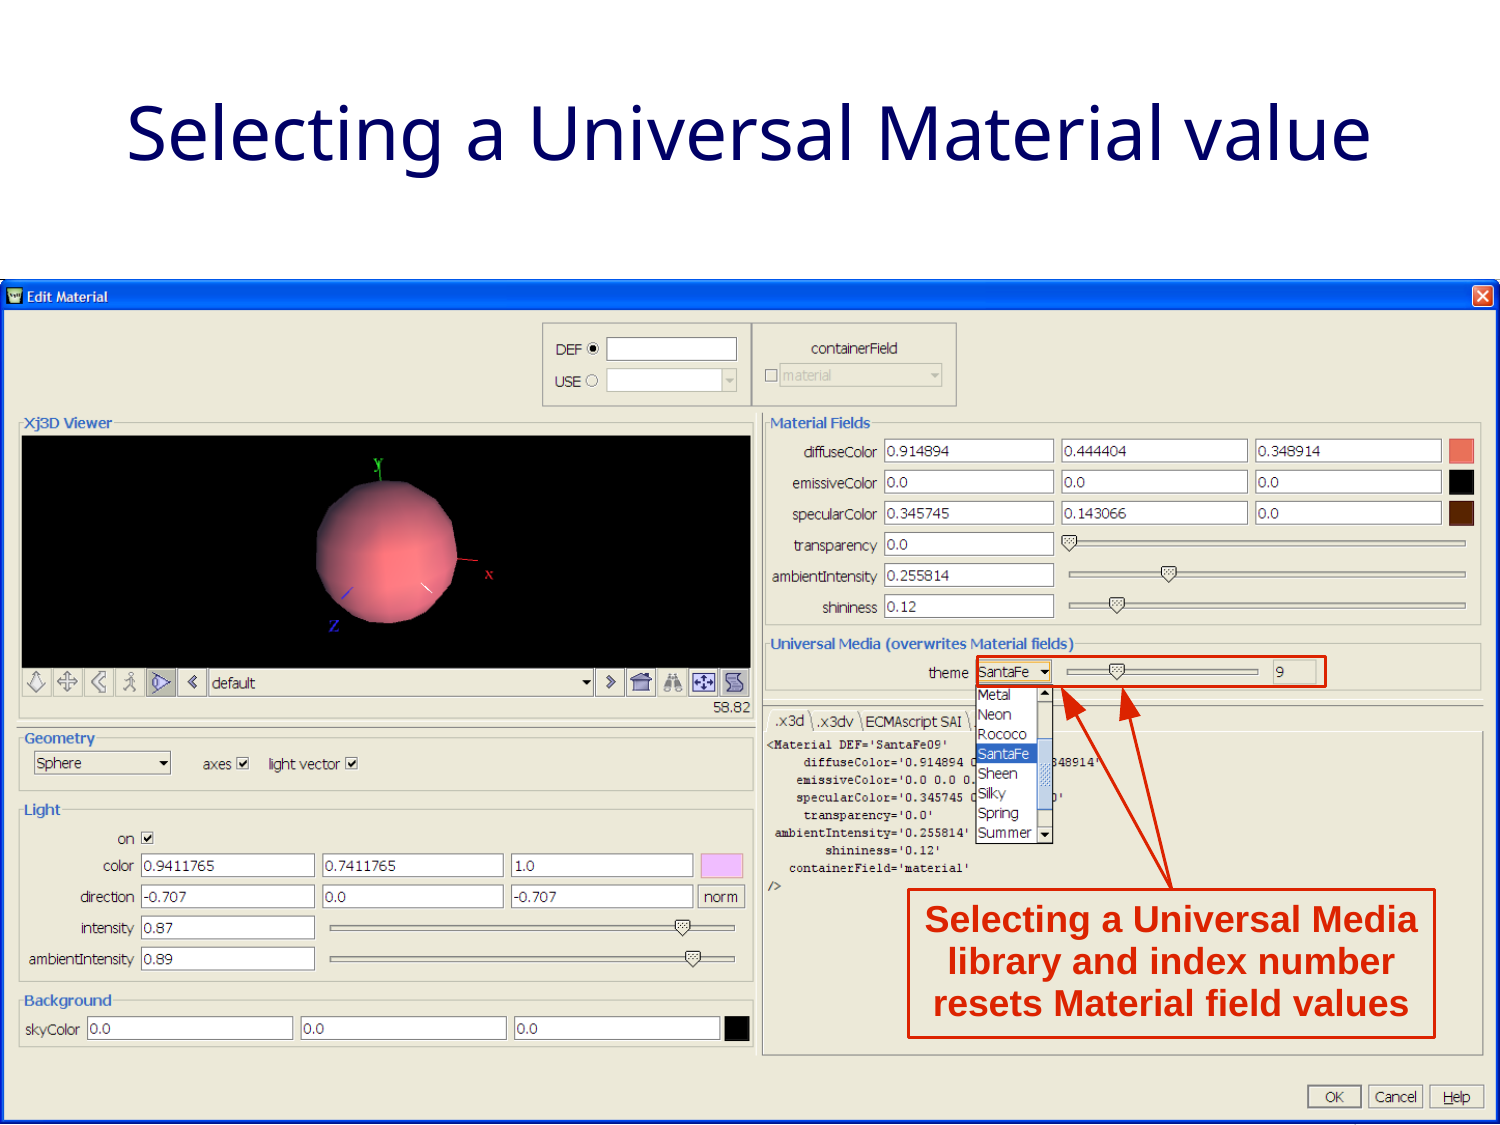

# Selecting a Universal Material value
Selecting a Universal Media
library and index number
resets Material field values